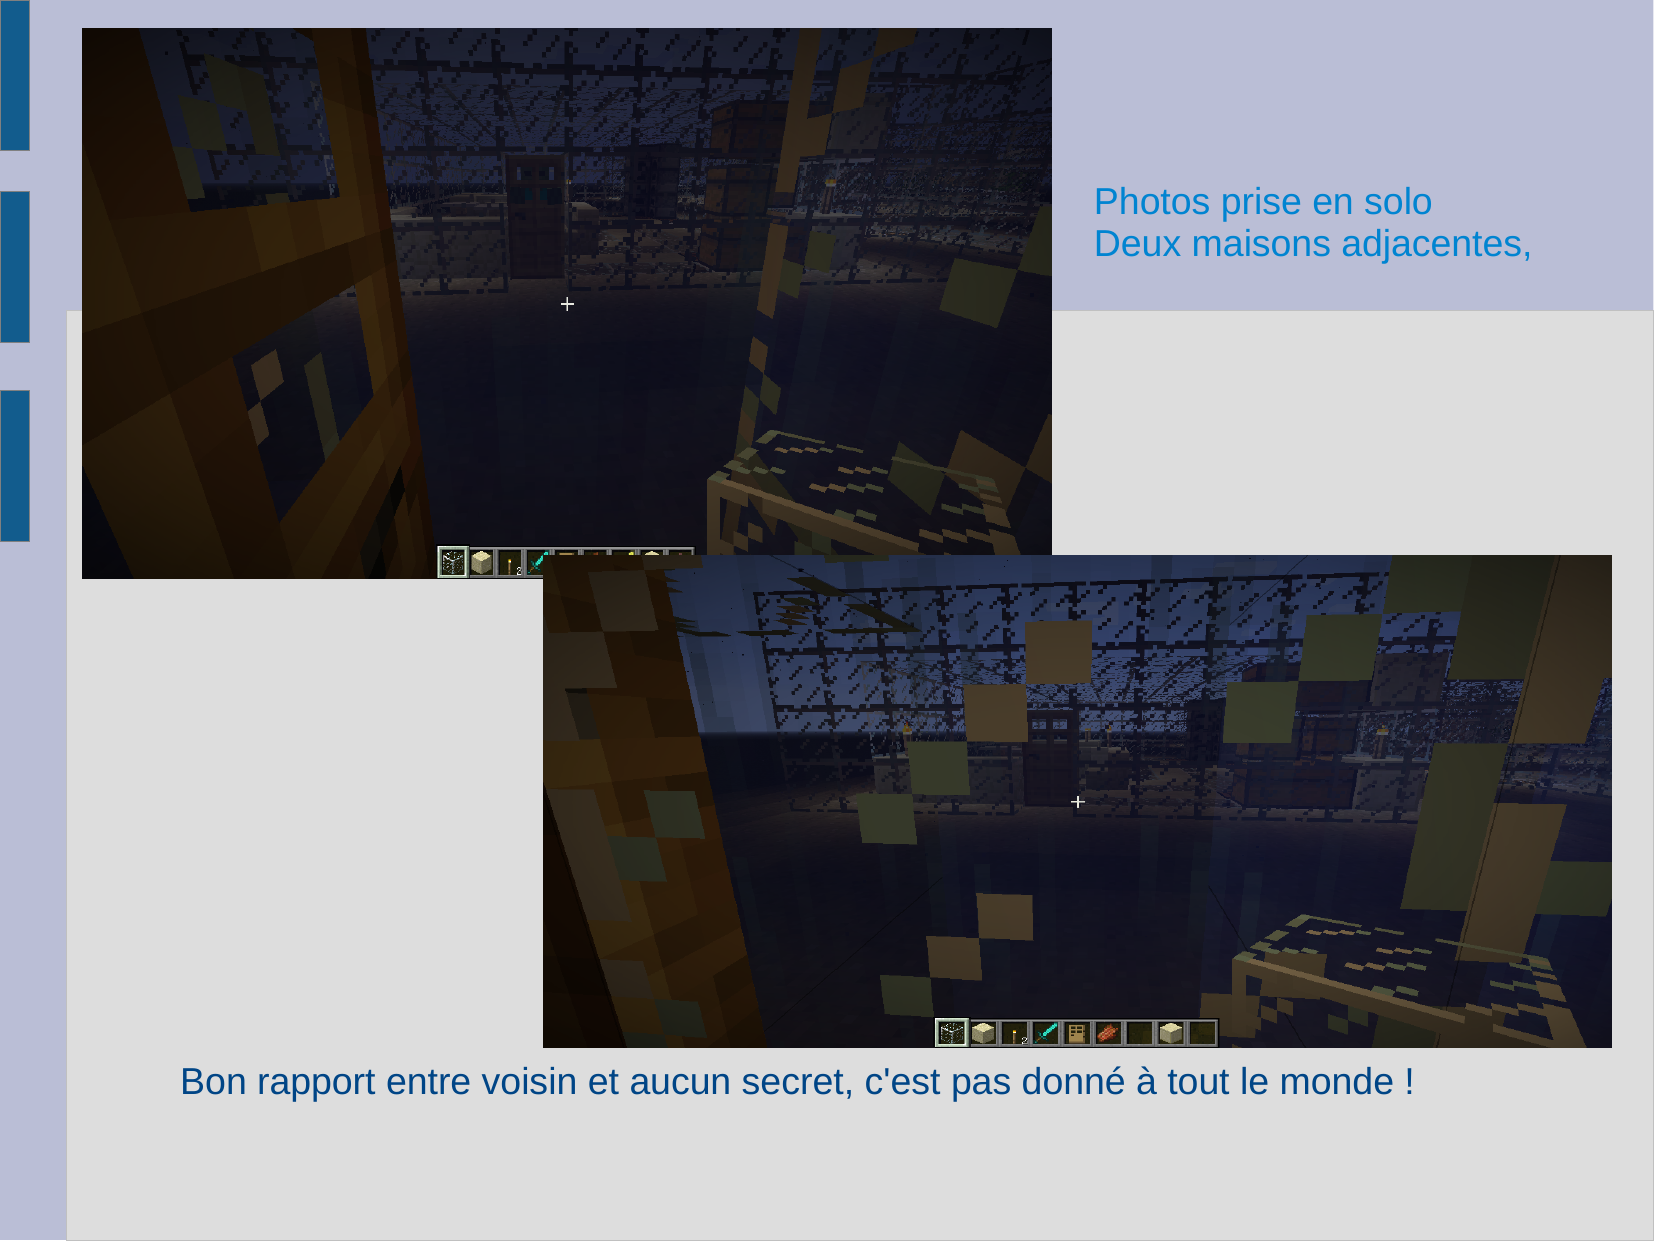

#
Photos prise en solo
Deux maisons adjacentes,
Bon rapport entre voisin et aucun secret, c'est pas donné à tout le monde !